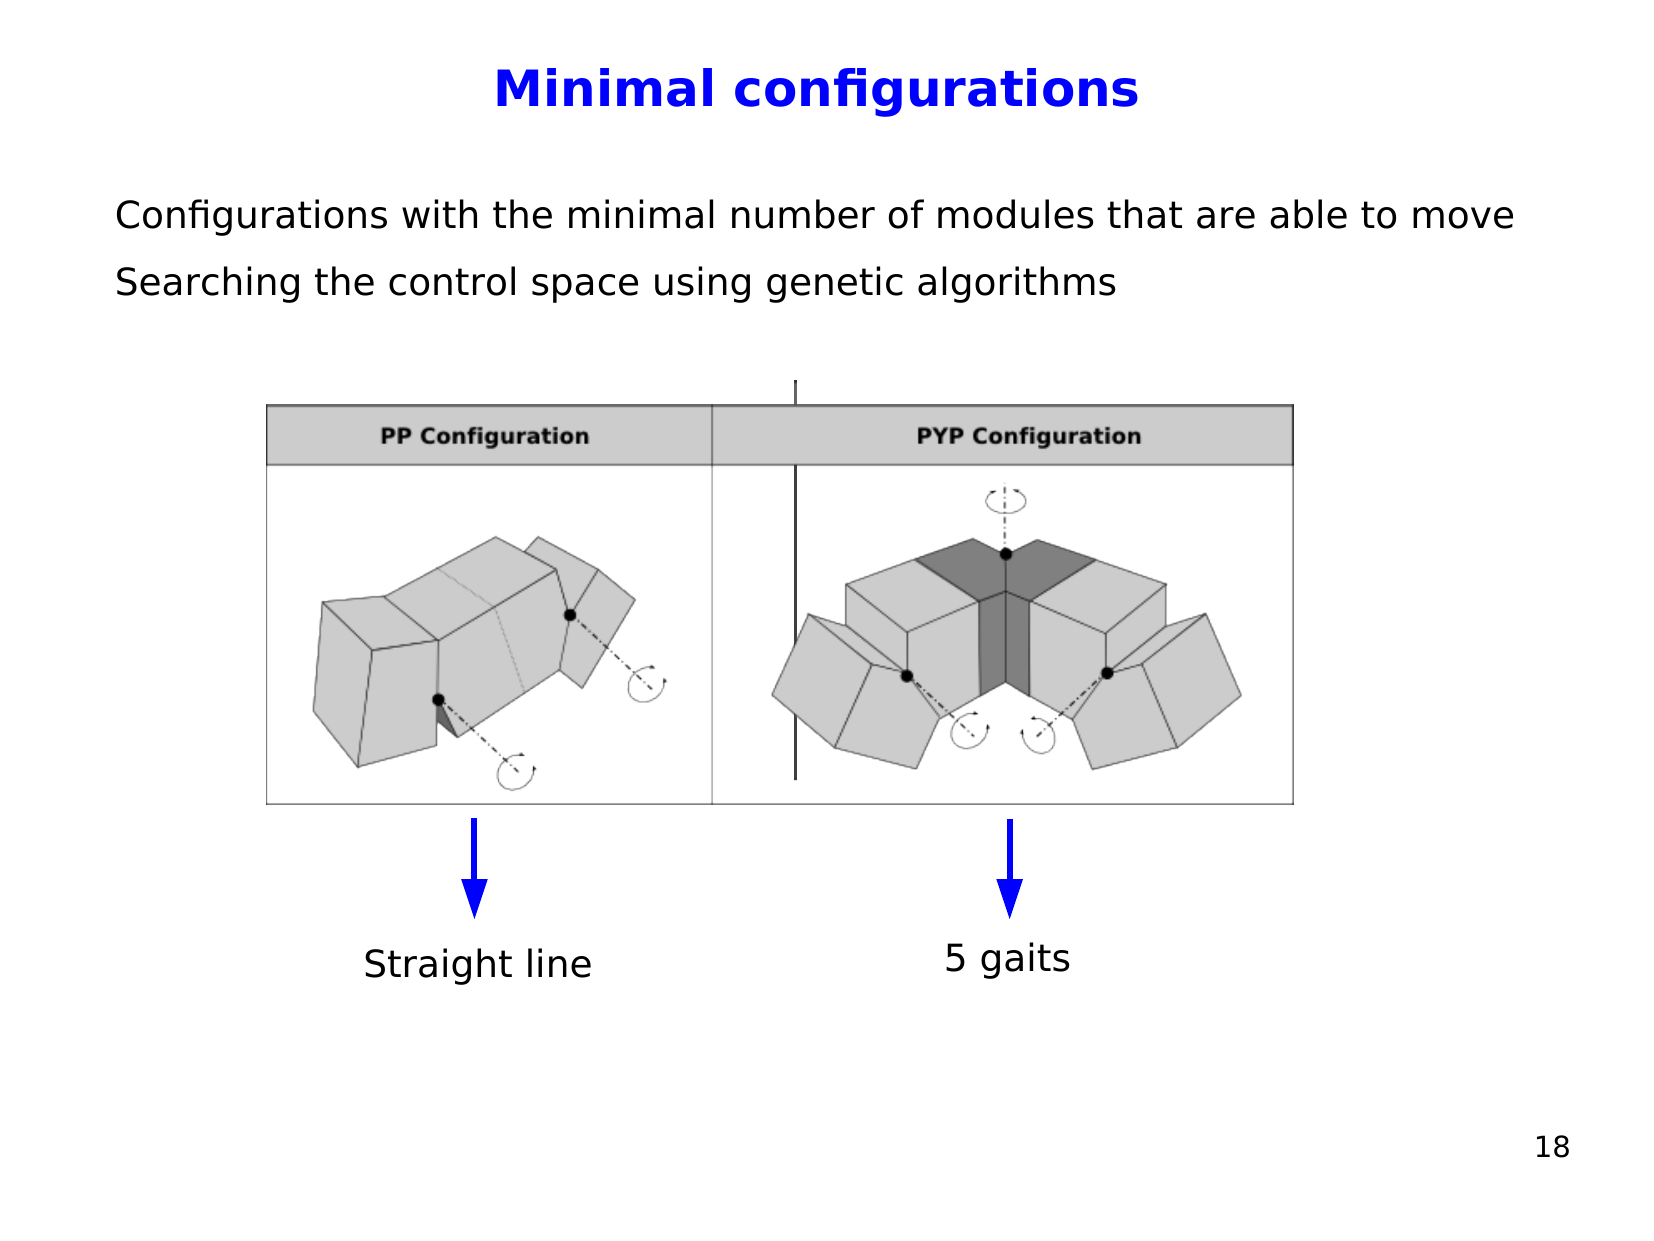

Minimal configurations
 Configurations with the minimal number of modules that are able to move
 Searching the control space using genetic algorithms
 5 gaits
 Straight line
18